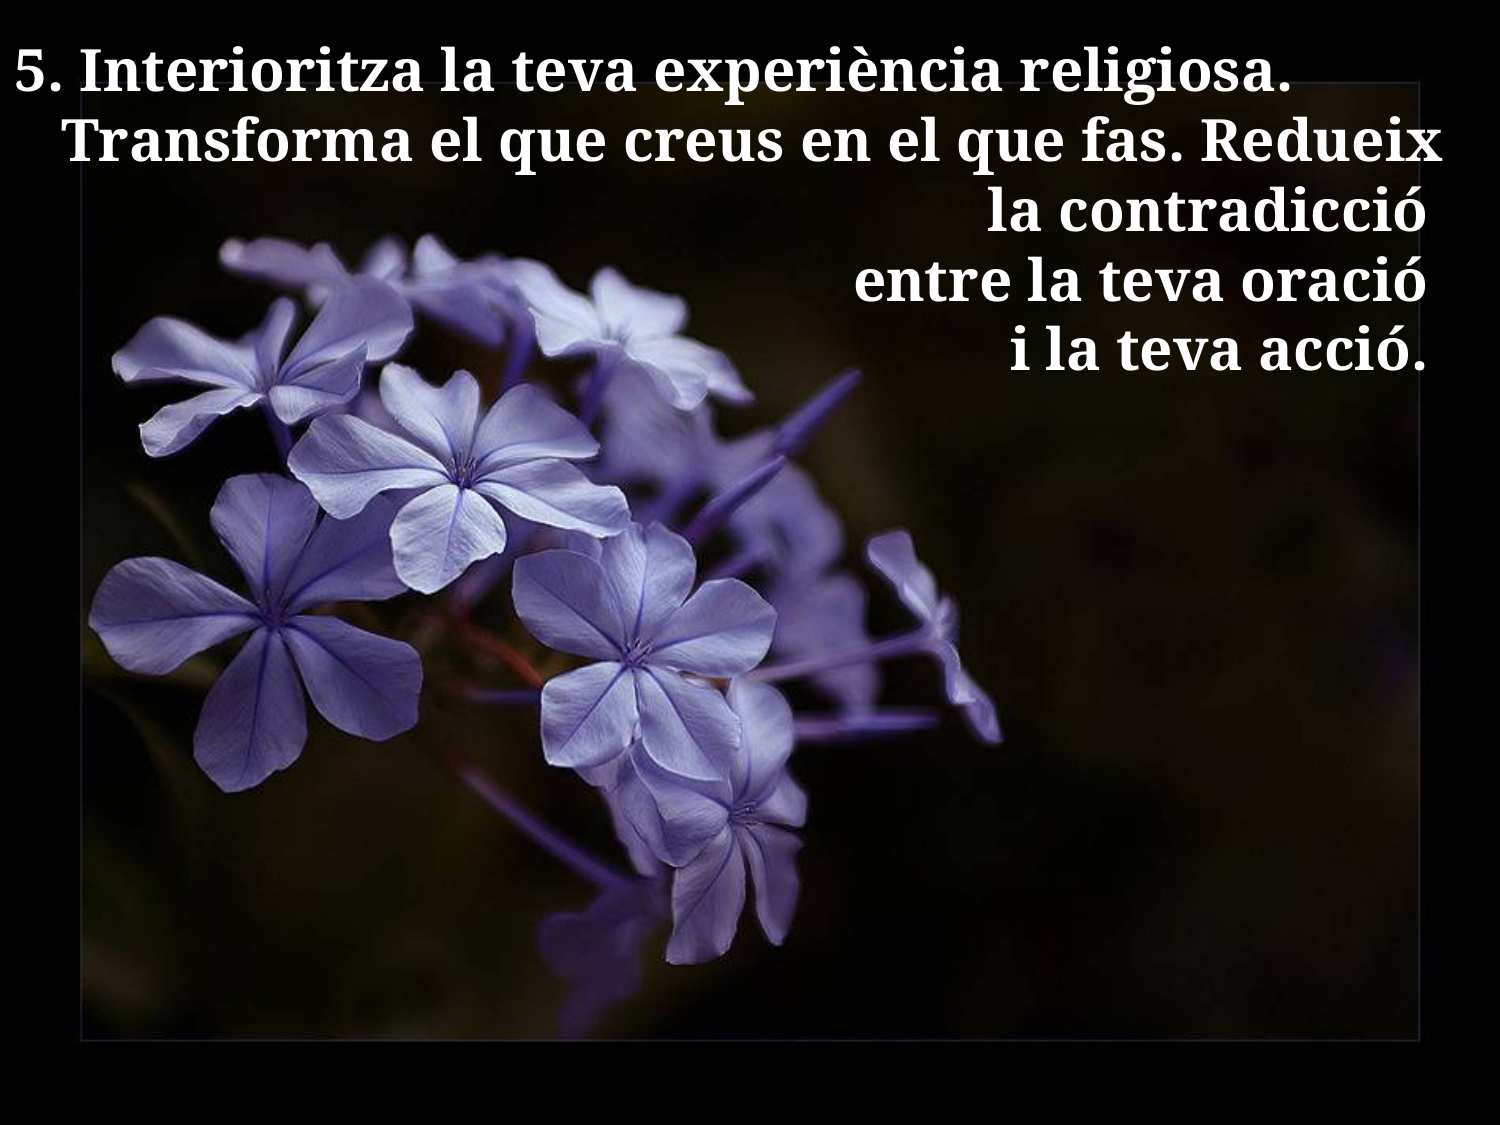

5. Interioritza la teva experiència religiosa.
Transforma el que creus en el que fas. Redueix la contradicció
entre la teva oració
i la teva acció.